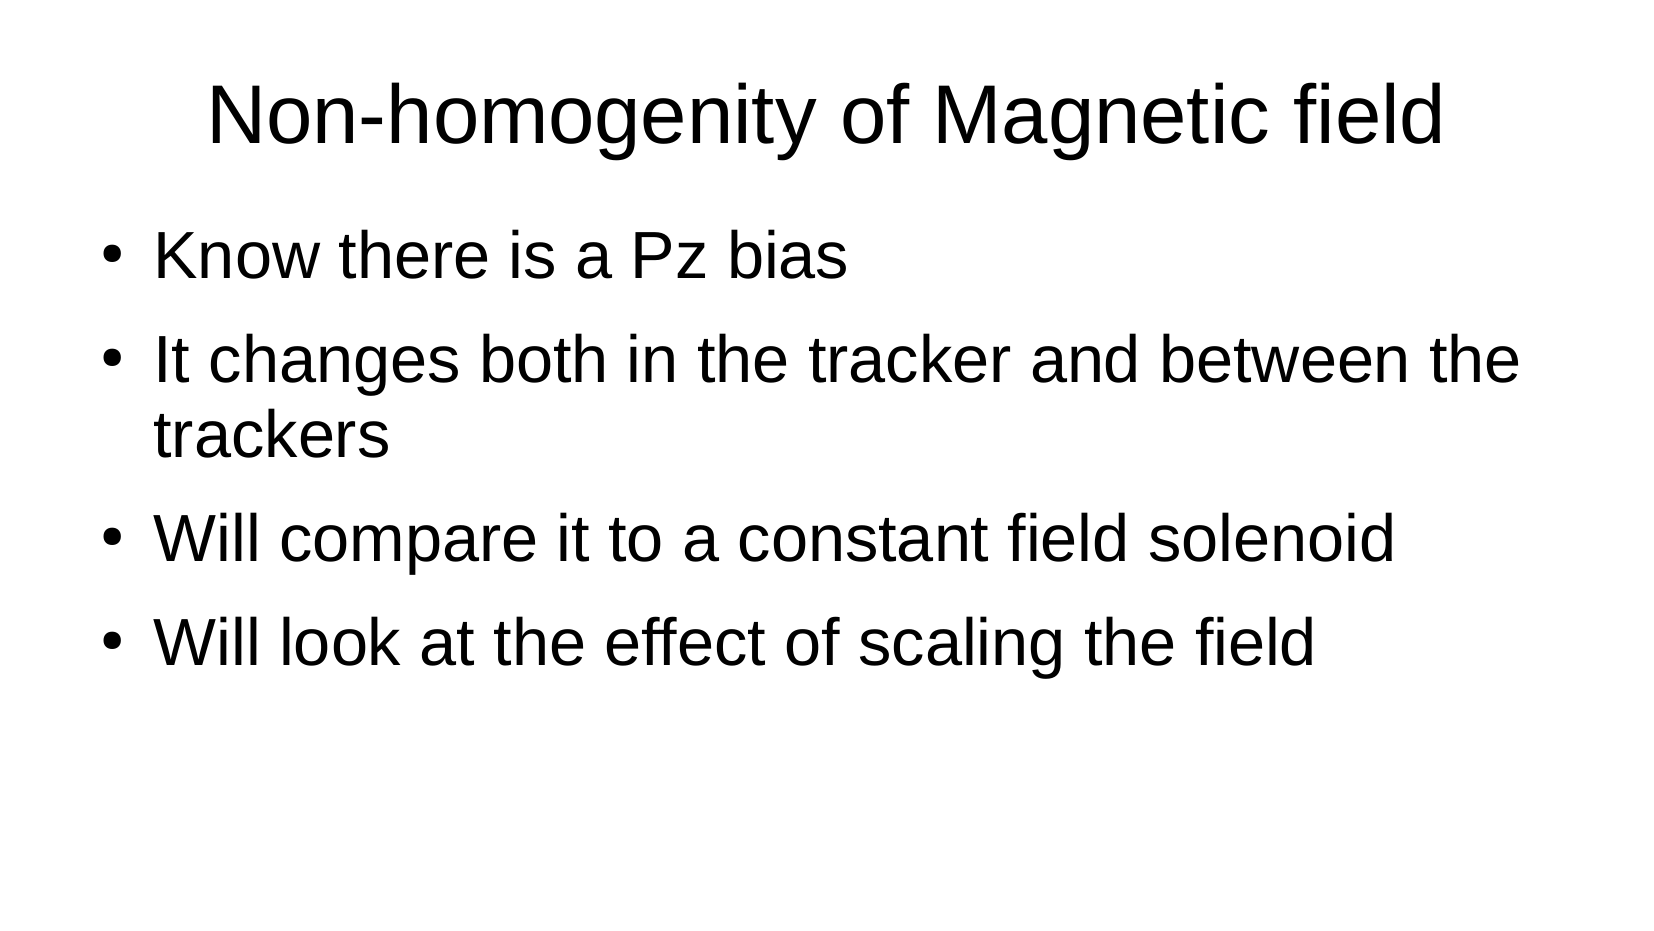

# Non-homogenity of Magnetic field
Know there is a Pz bias
It changes both in the tracker and between the trackers
Will compare it to a constant field solenoid
Will look at the effect of scaling the field